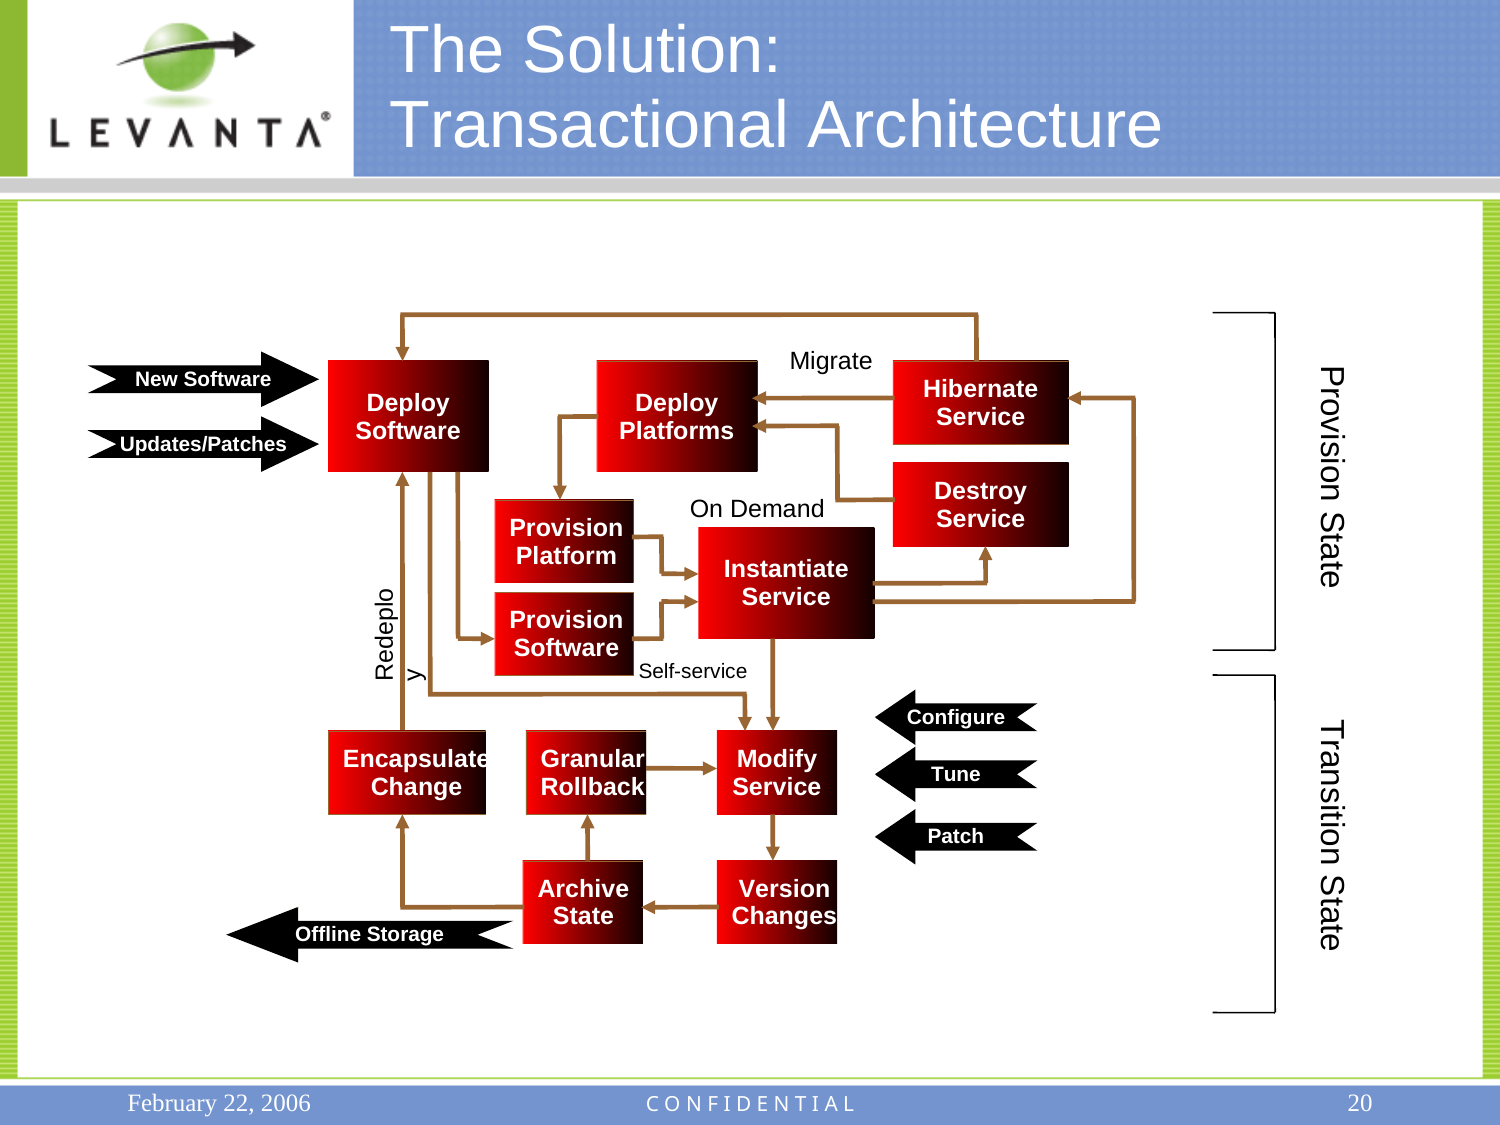

# The Solution: Transactional Architecture
Migrate
New Software
Updates/Patches
Deploy
Software
Deploy
Platforms
Hibernate
Service
Provision State
Destroy
Service
On Demand
Provision
Platform
Instantiate
Service
Provision
Software
Redeploy
Self-service
Configure
Encapsulate
Change
Granular
Rollback
Modify
Service
Tune
Patch
Transition State
Archive
State
Version
Changes
Offline Storage